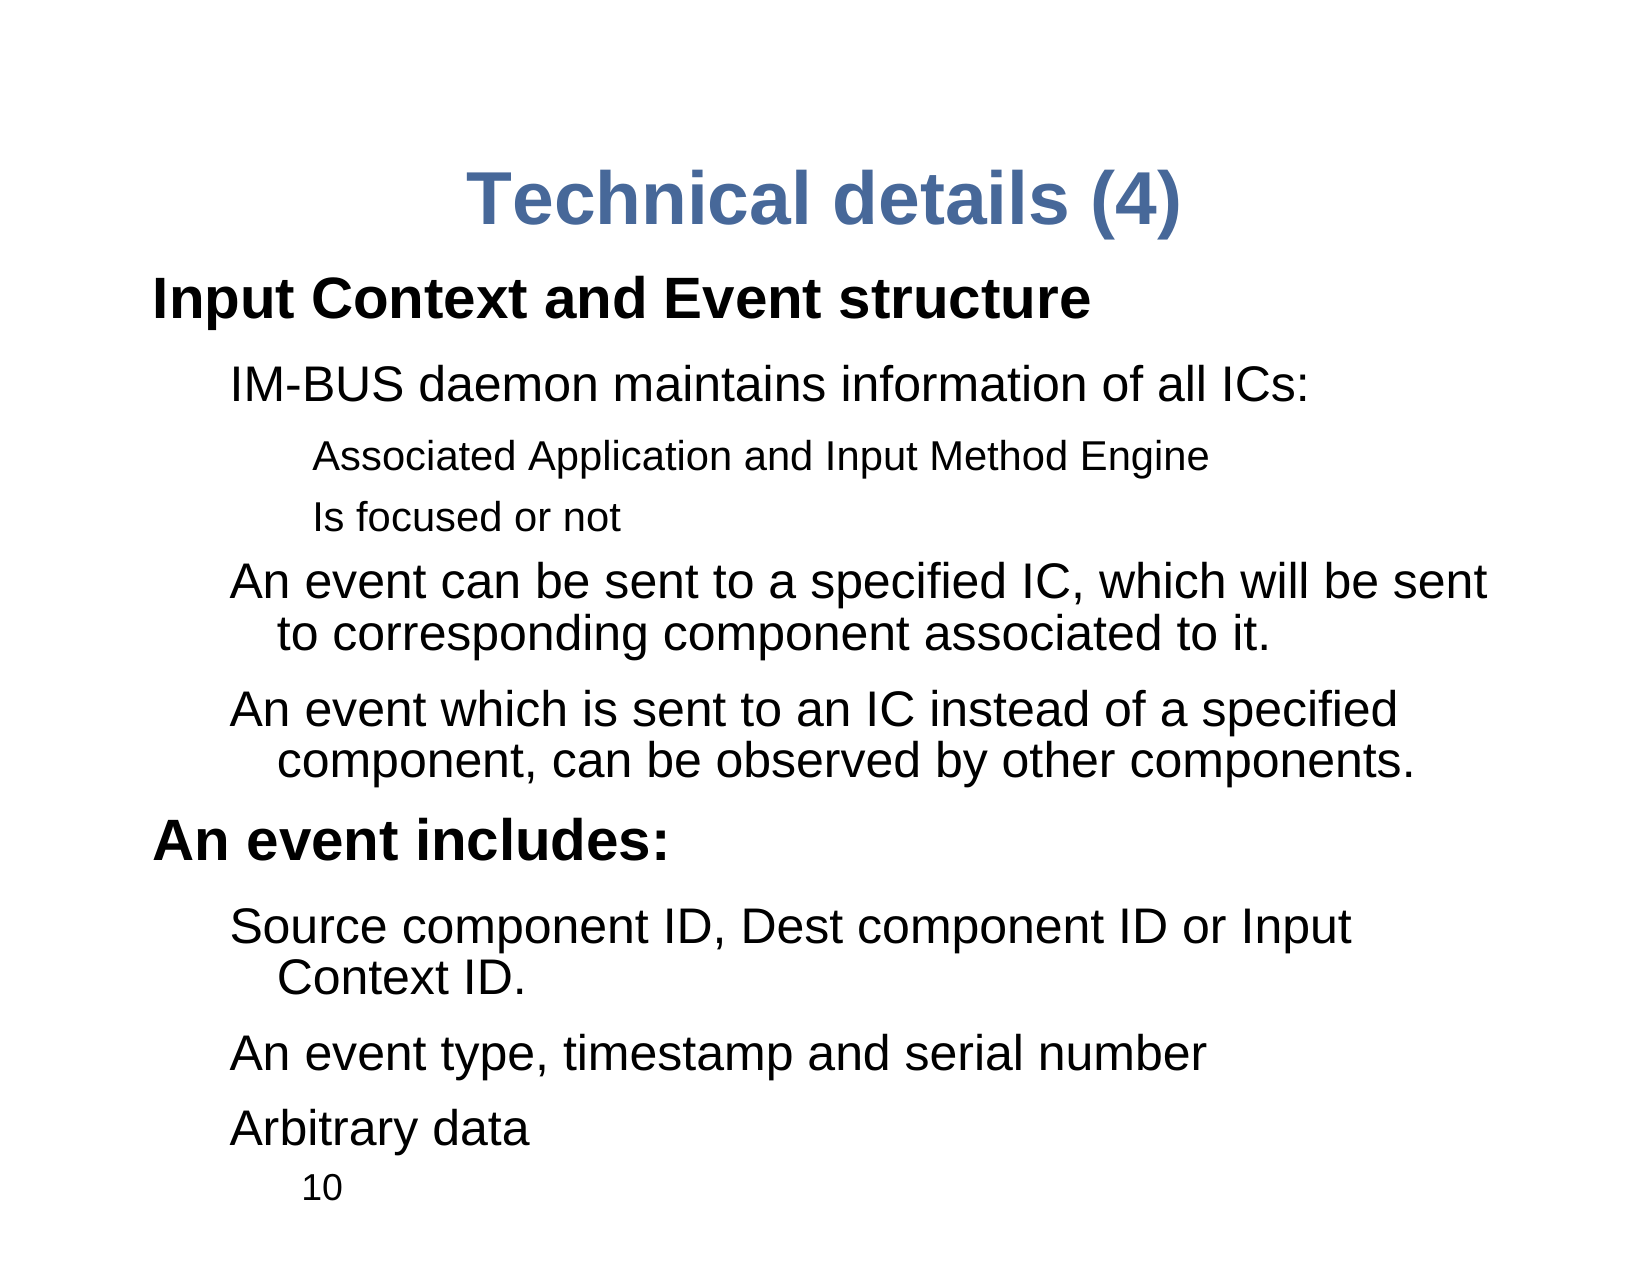

# Technical details (4)
Input Context and Event structure
IM-BUS daemon maintains information of all ICs:
Associated Application and Input Method Engine
Is focused or not
An event can be sent to a specified IC, which will be sent to corresponding component associated to it.
An event which is sent to an IC instead of a specified component, can be observed by other components.
An event includes:
Source component ID, Dest component ID or Input Context ID.
An event type, timestamp and serial number
Arbitrary data